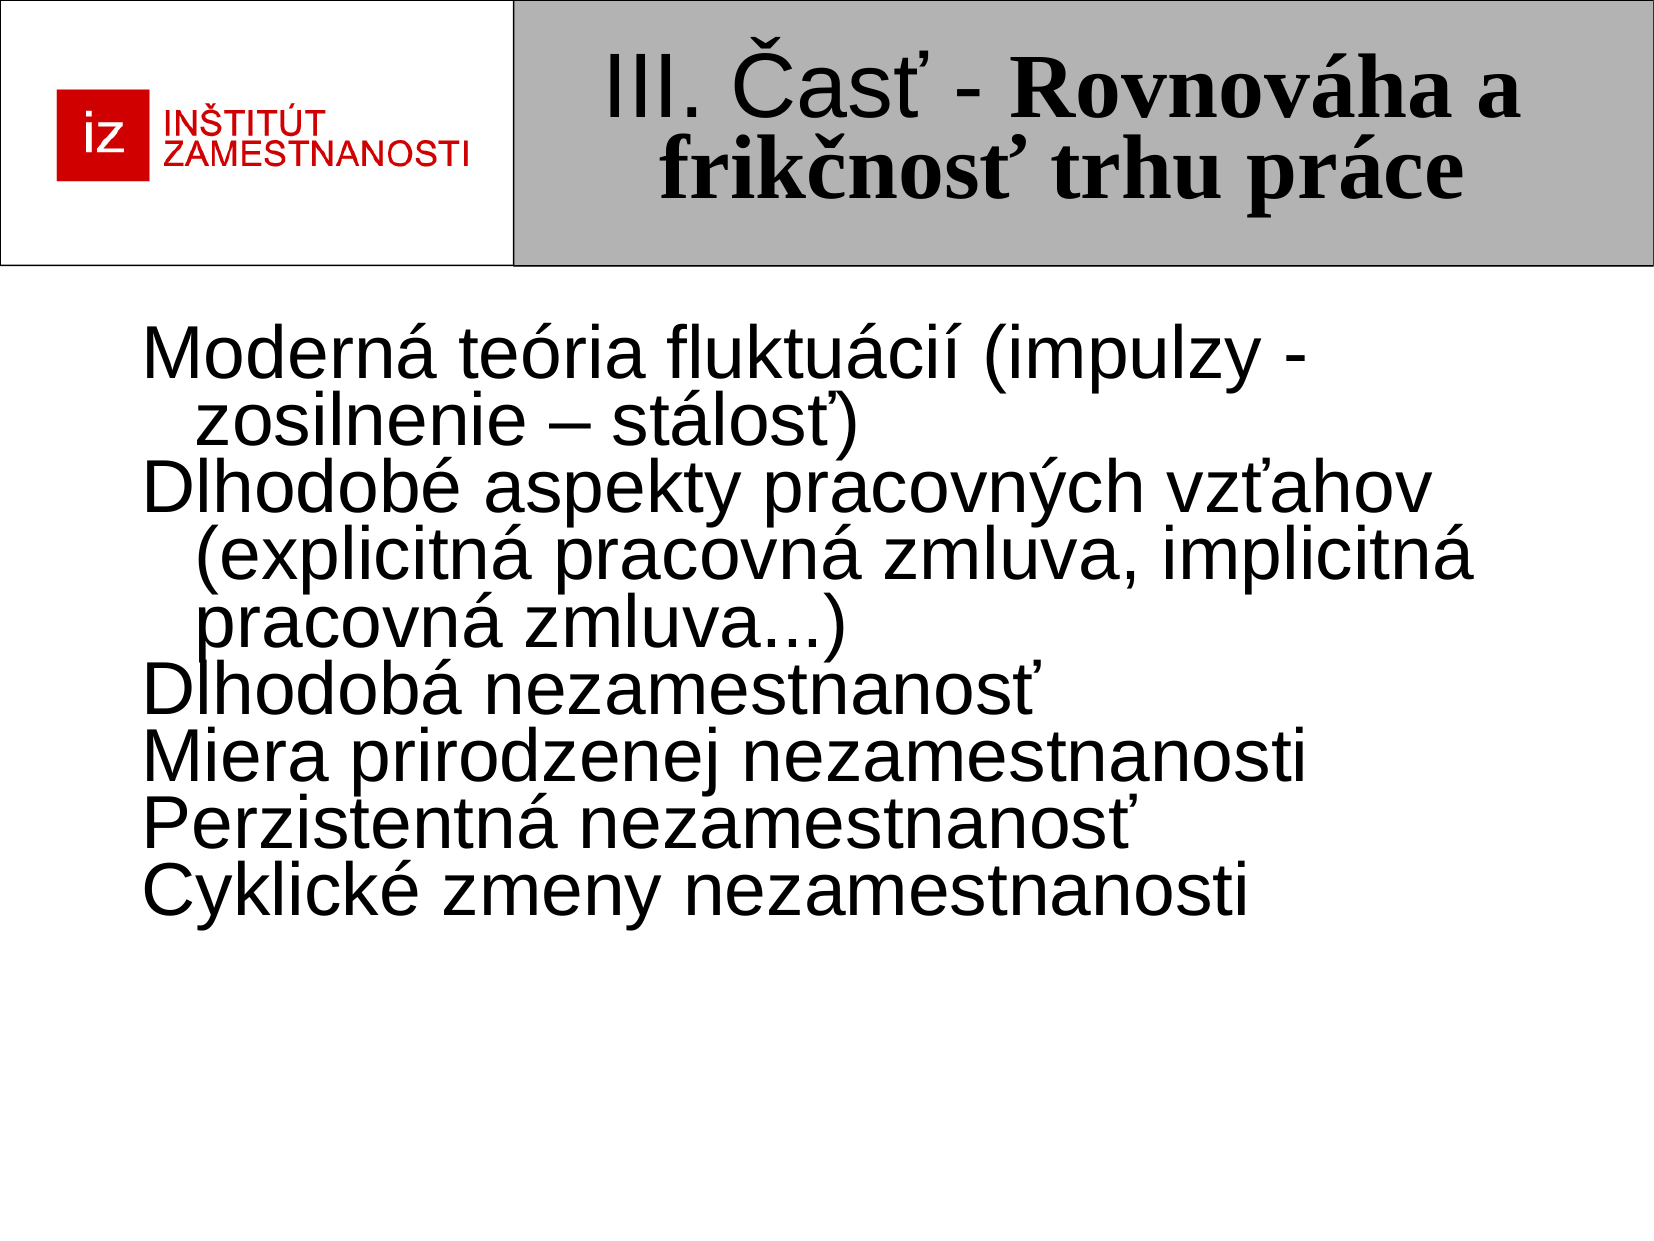

# III. Časť - Rovnováha a frikčnosť trhu práce
Moderná teória fluktuácií (impulzy - zosilnenie – stálosť)
Dlhodobé aspekty pracovných vzťahov (explicitná pracovná zmluva, implicitná pracovná zmluva...)
Dlhodobá nezamestnanosť
Miera prirodzenej nezamestnanosti
Perzistentná nezamestnanosť
Cyklické zmeny nezamestnanosti